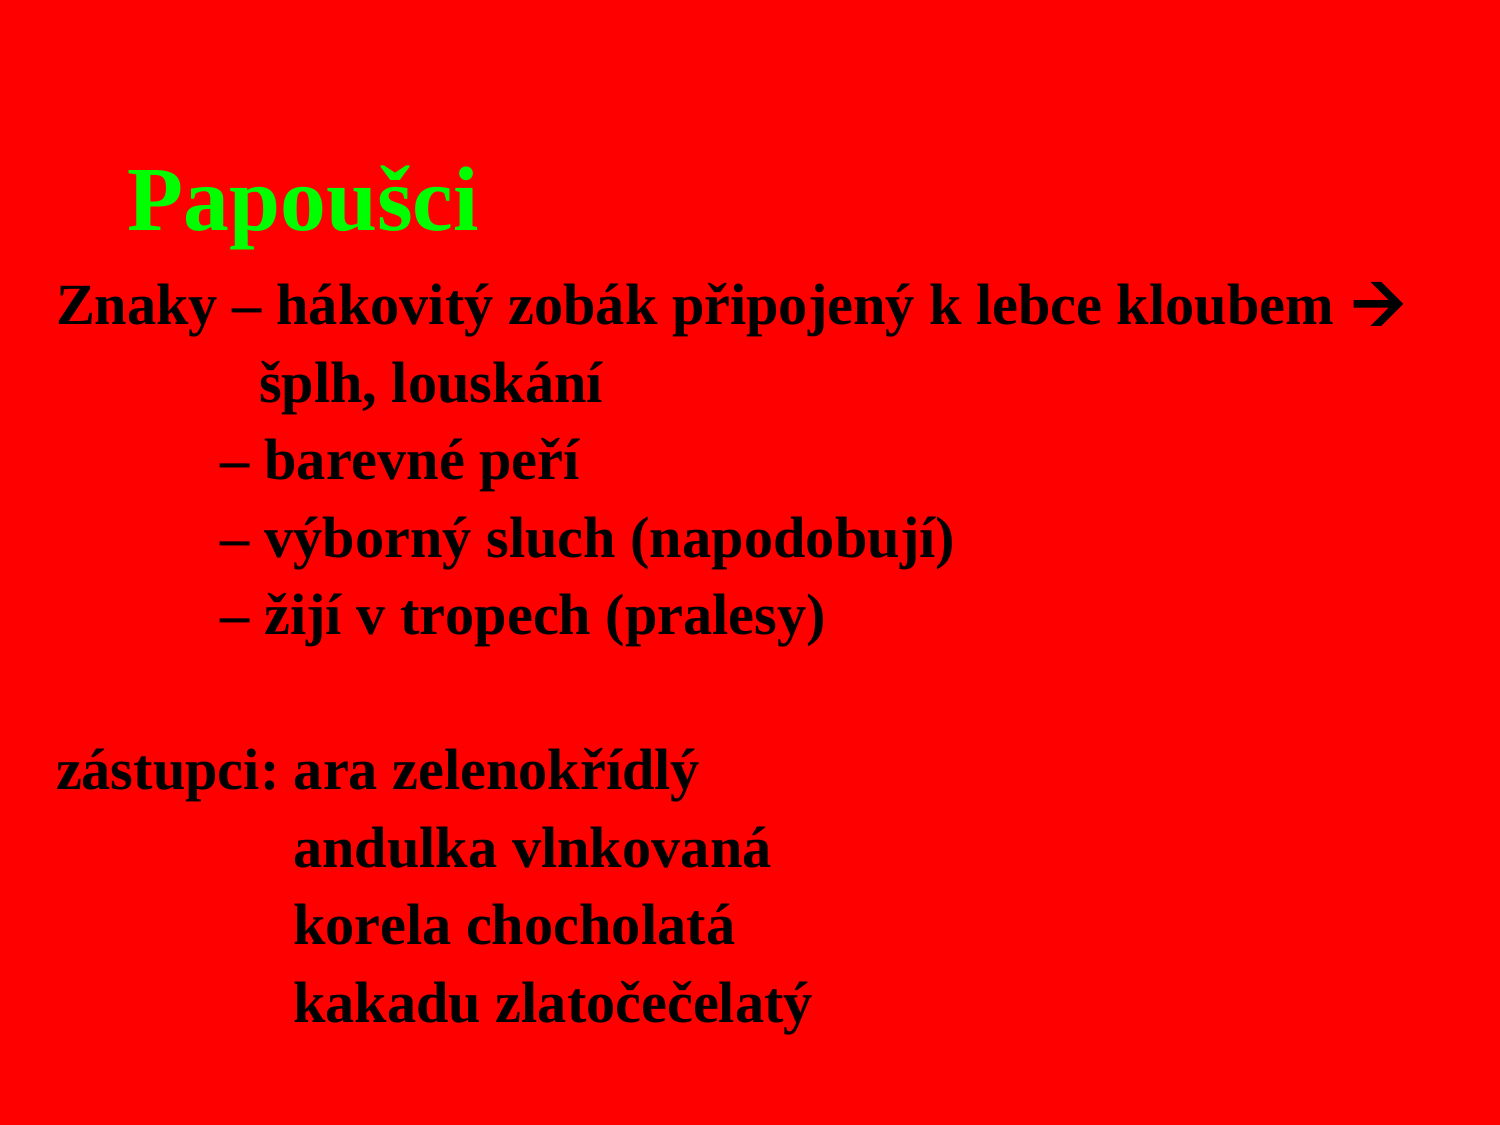

# Papoušci
Znaky – hákovitý zobák připojený k lebce kloubem 
 šplh, louskání
	 	 – barevné peří
	 	 – výborný sluch (napodobují)
		 – žijí v tropech (pralesy)
zástupci: ara zelenokřídlý
		 andulka vlnkovaná
		 korela chocholatá
		 kakadu zlatočečelatý